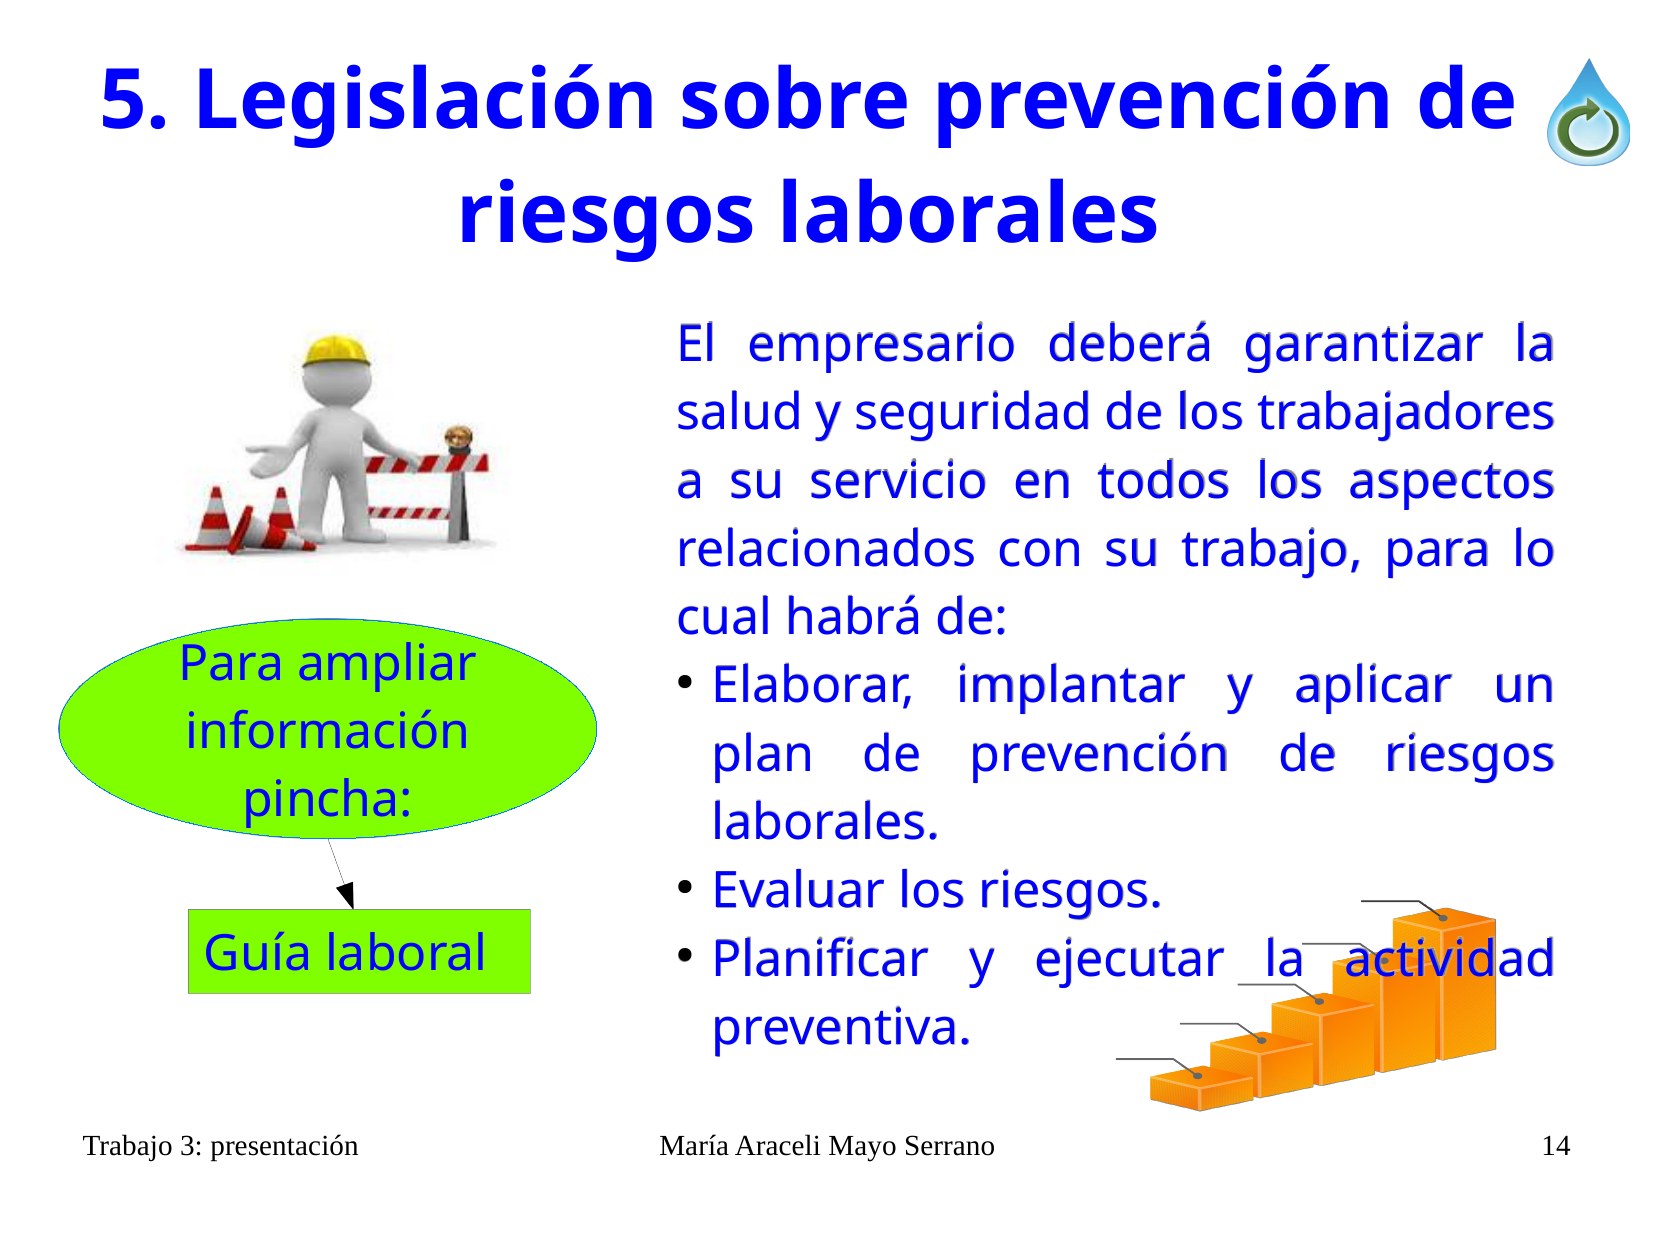

# 5. Legislación sobre prevención de riesgos laborales
El empresario deberá garantizar la salud y seguridad de los trabajadores a su servicio en todos los aspectos relacionados con su trabajo, para lo cual habrá de:
Elaborar, implantar y aplicar un plan de prevención de riesgos laborales.
Evaluar los riesgos.
Planificar y ejecutar la actividad preventiva.
Para ampliar información pincha:
Guía laboral
Trabajo 3: presentación
María Araceli Mayo Serrano
14